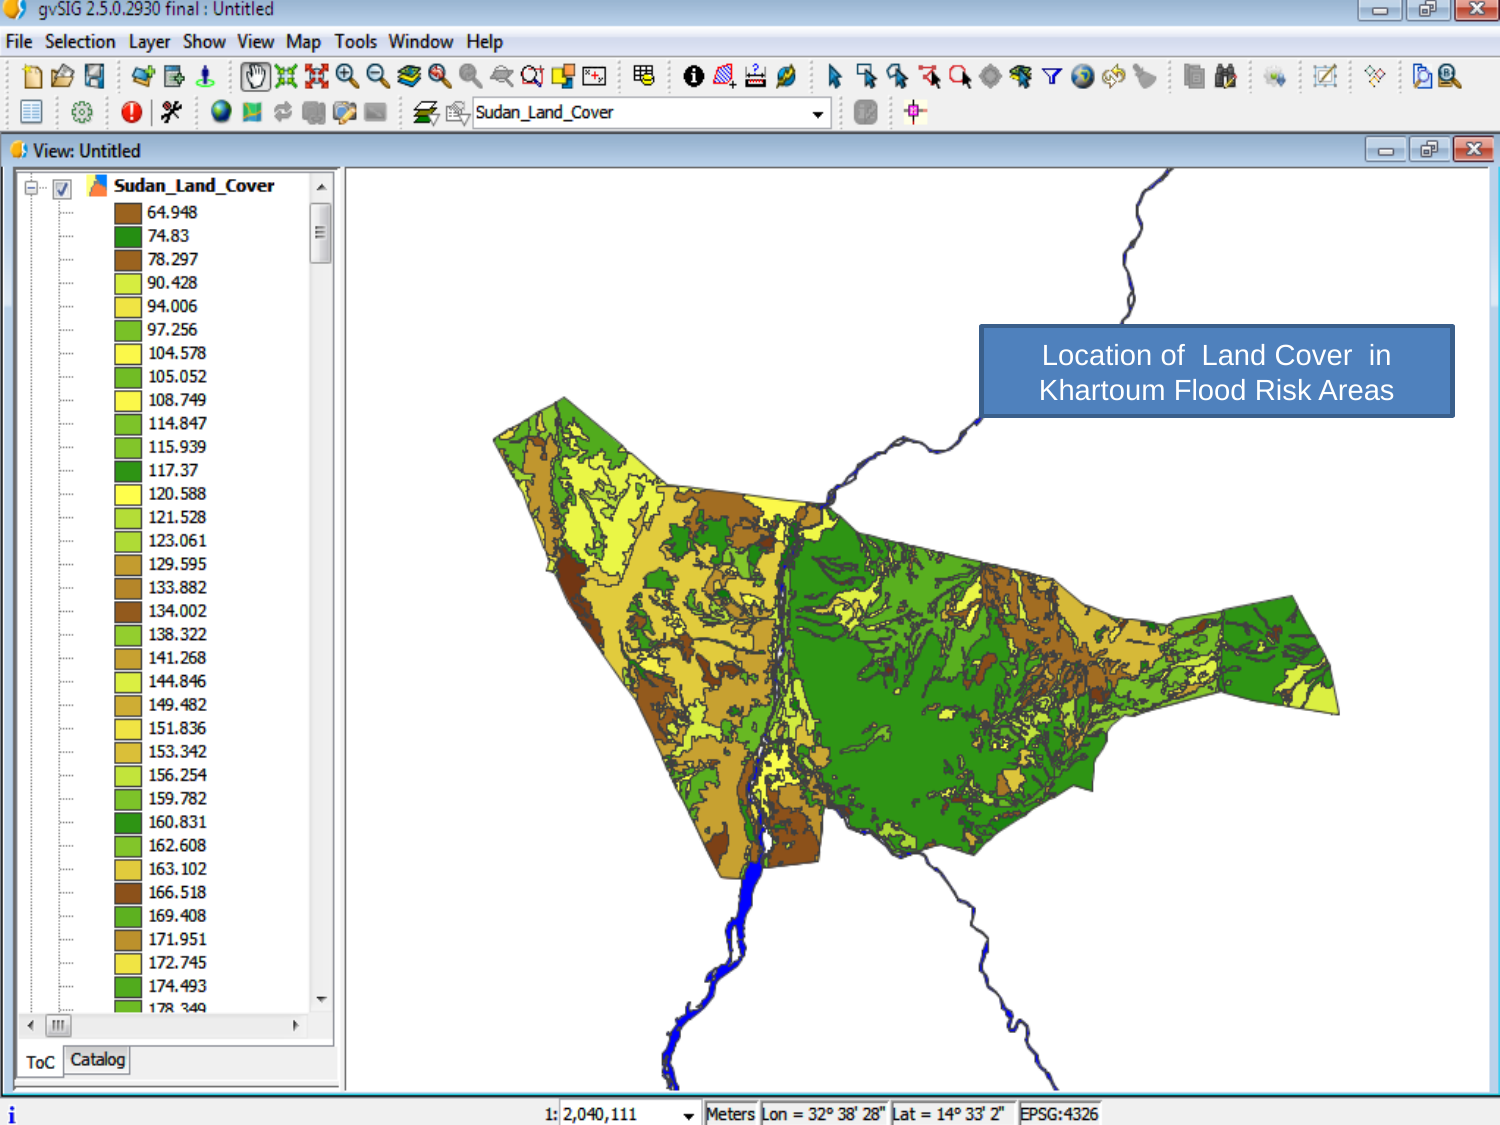

Location of Land Cover in Khartoum Flood Risk Areas